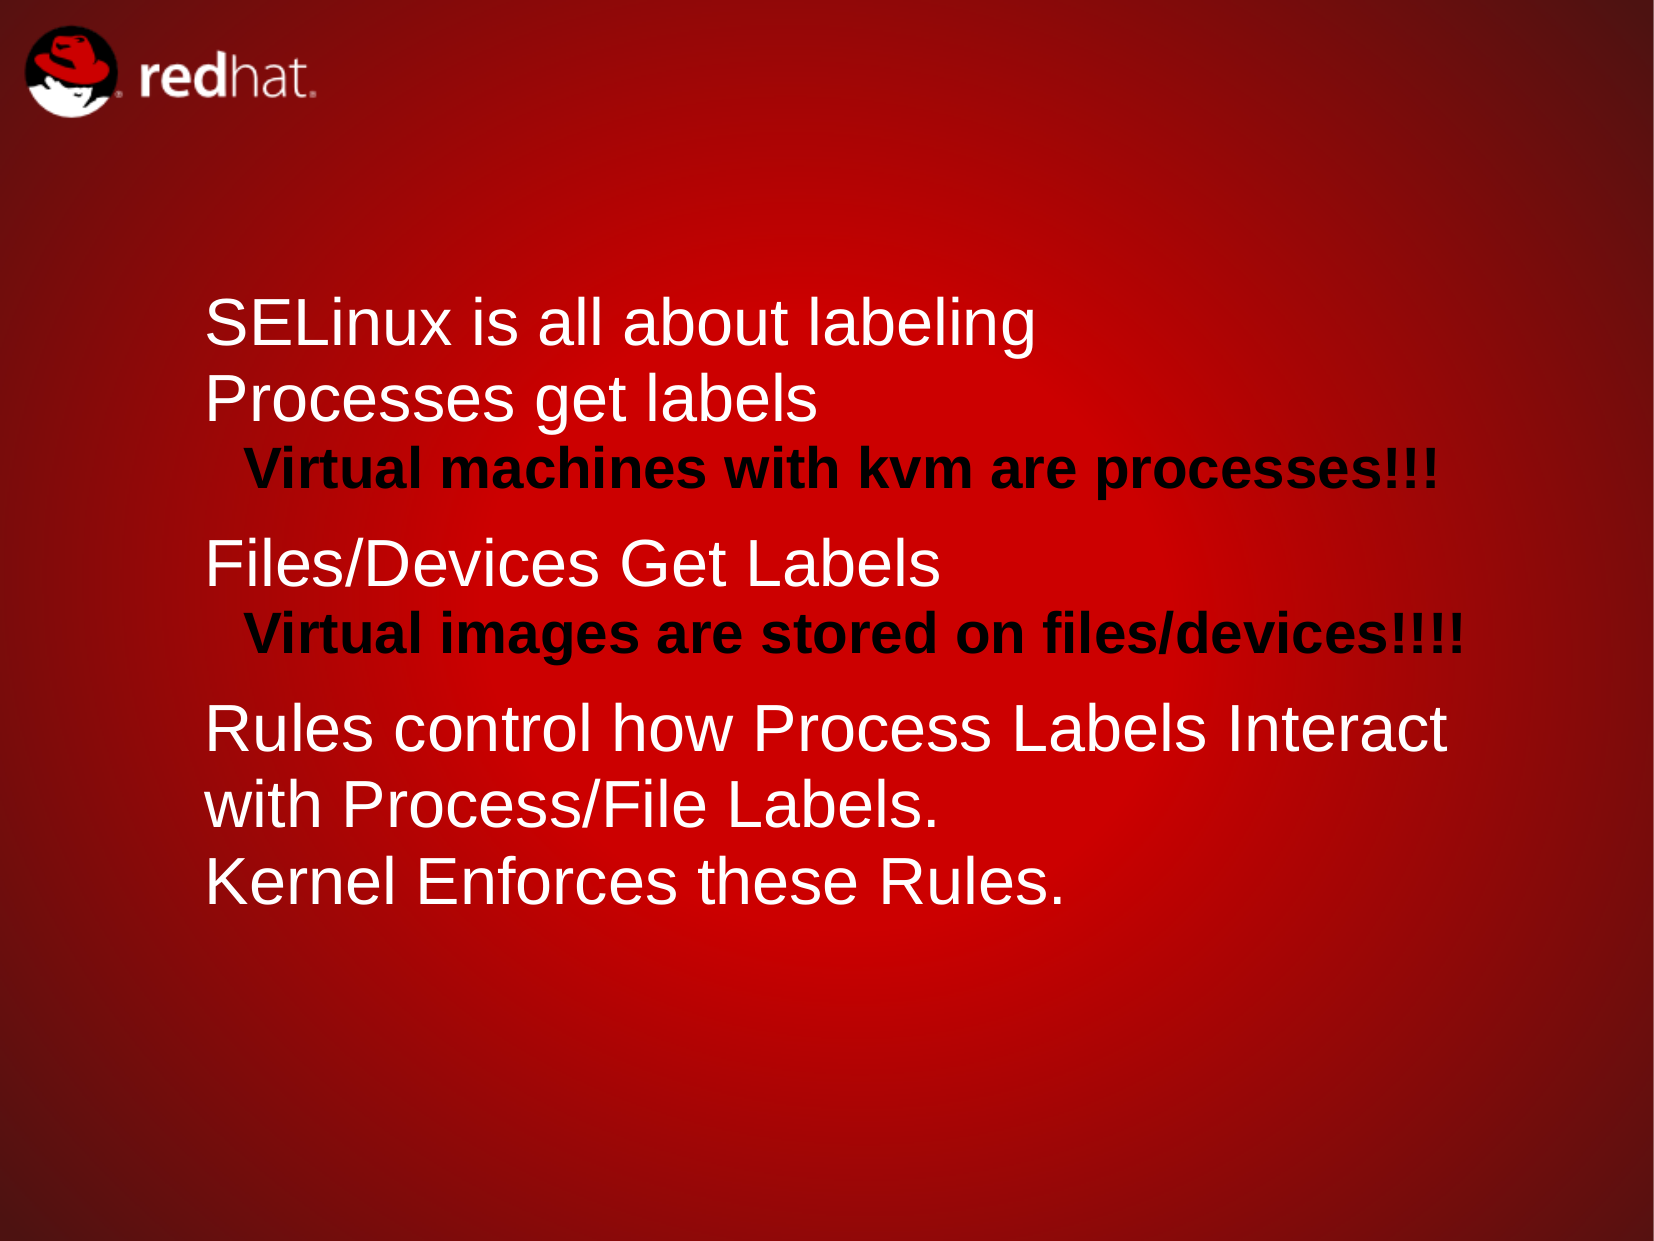

# SELinux is all about labeling
Processes get labels
Virtual machines with kvm are processes!!!
Files/Devices Get Labels
Virtual images are stored on files/devices!!!!
Rules control how Process Labels Interact with Process/File Labels.
Kernel Enforces these Rules.